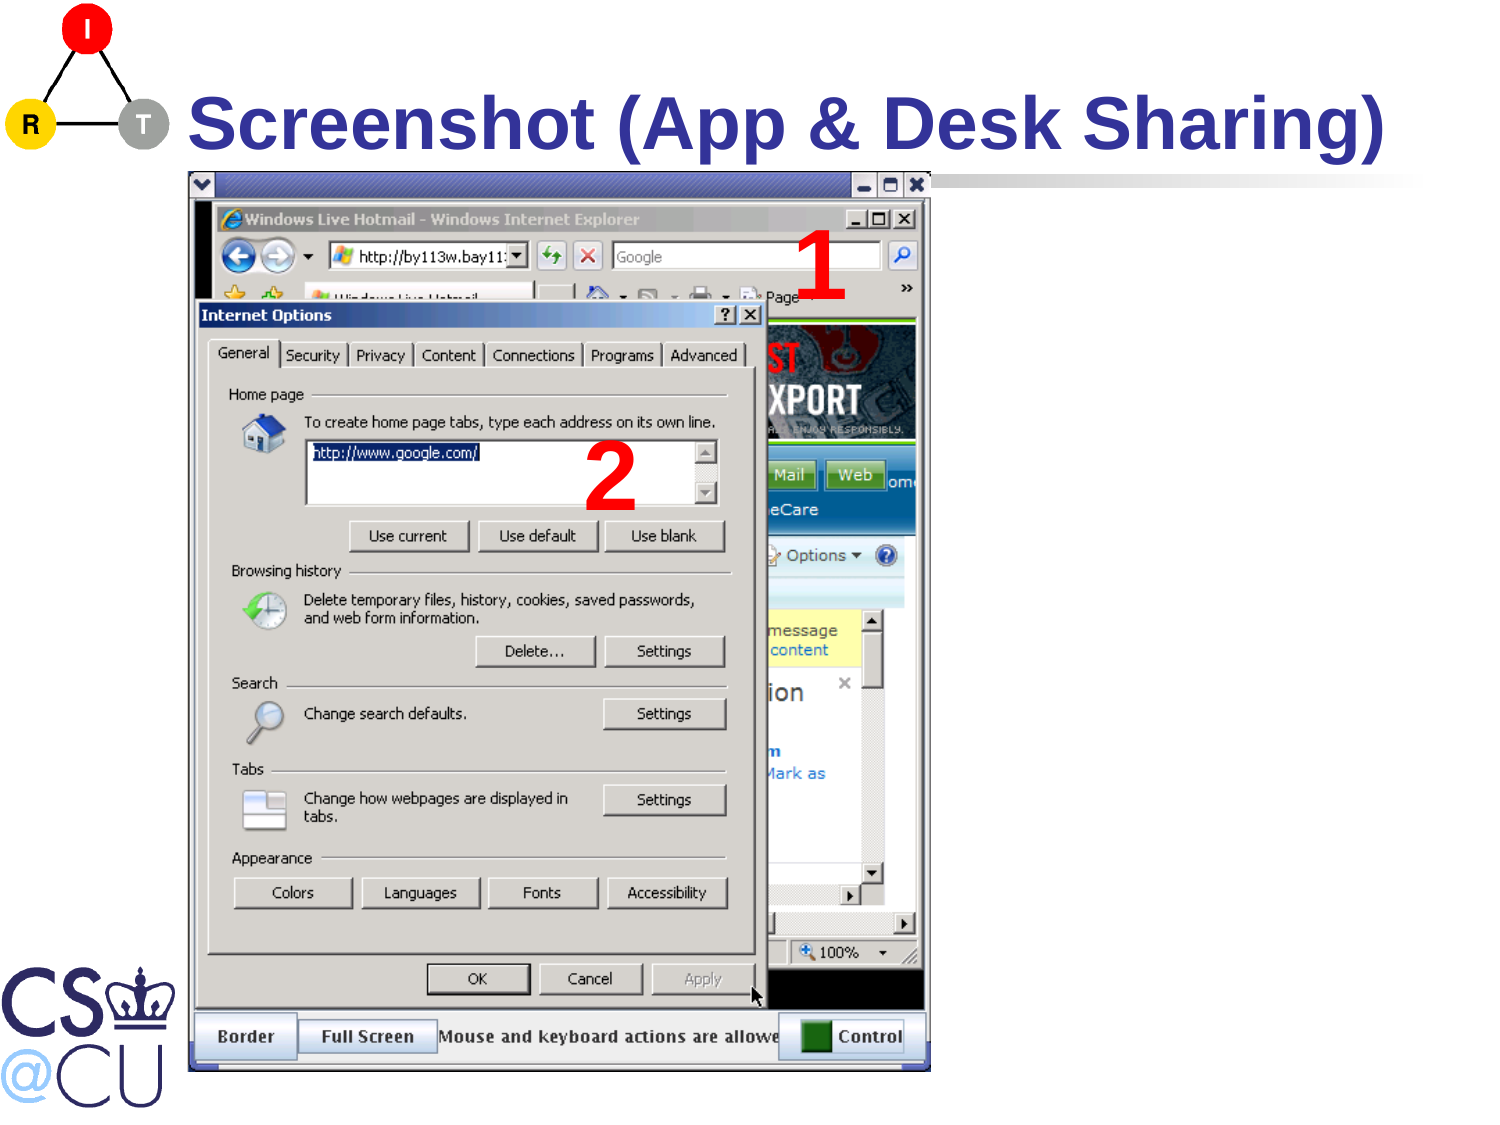

# Screenshot (App & Desk Sharing)
1
4
2